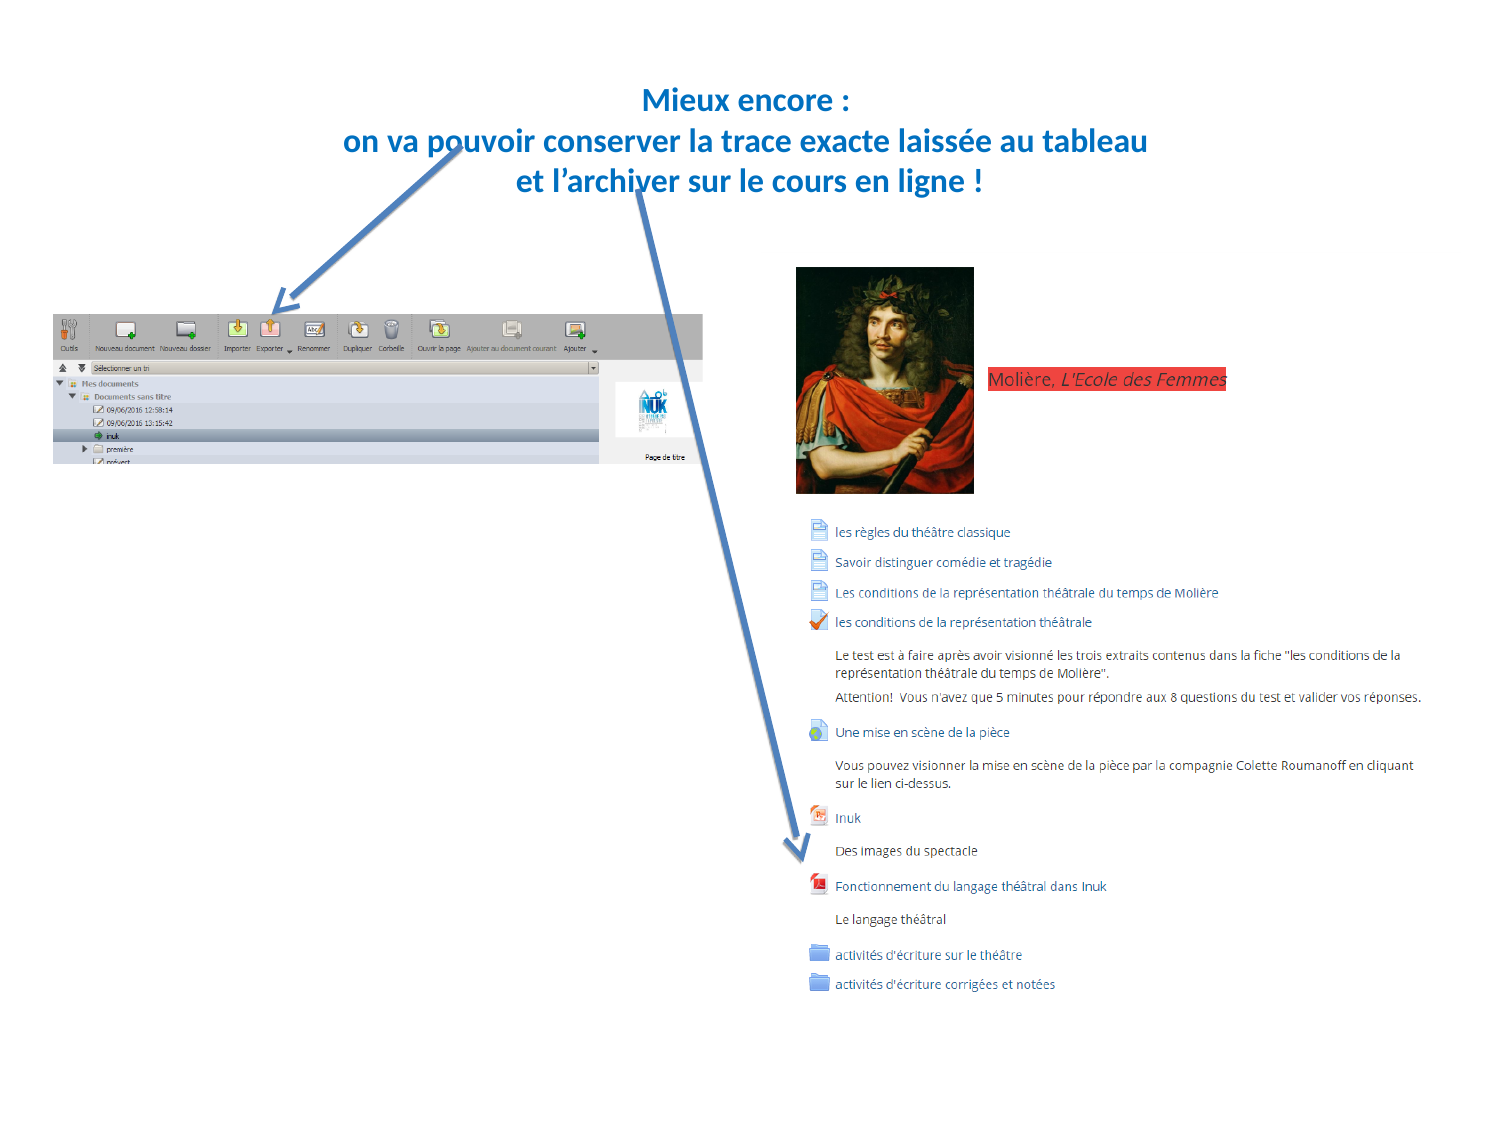

# Mieux encore : on va pouvoir conserver la trace exacte laissée au tableau et l’archiver sur le cours en ligne !